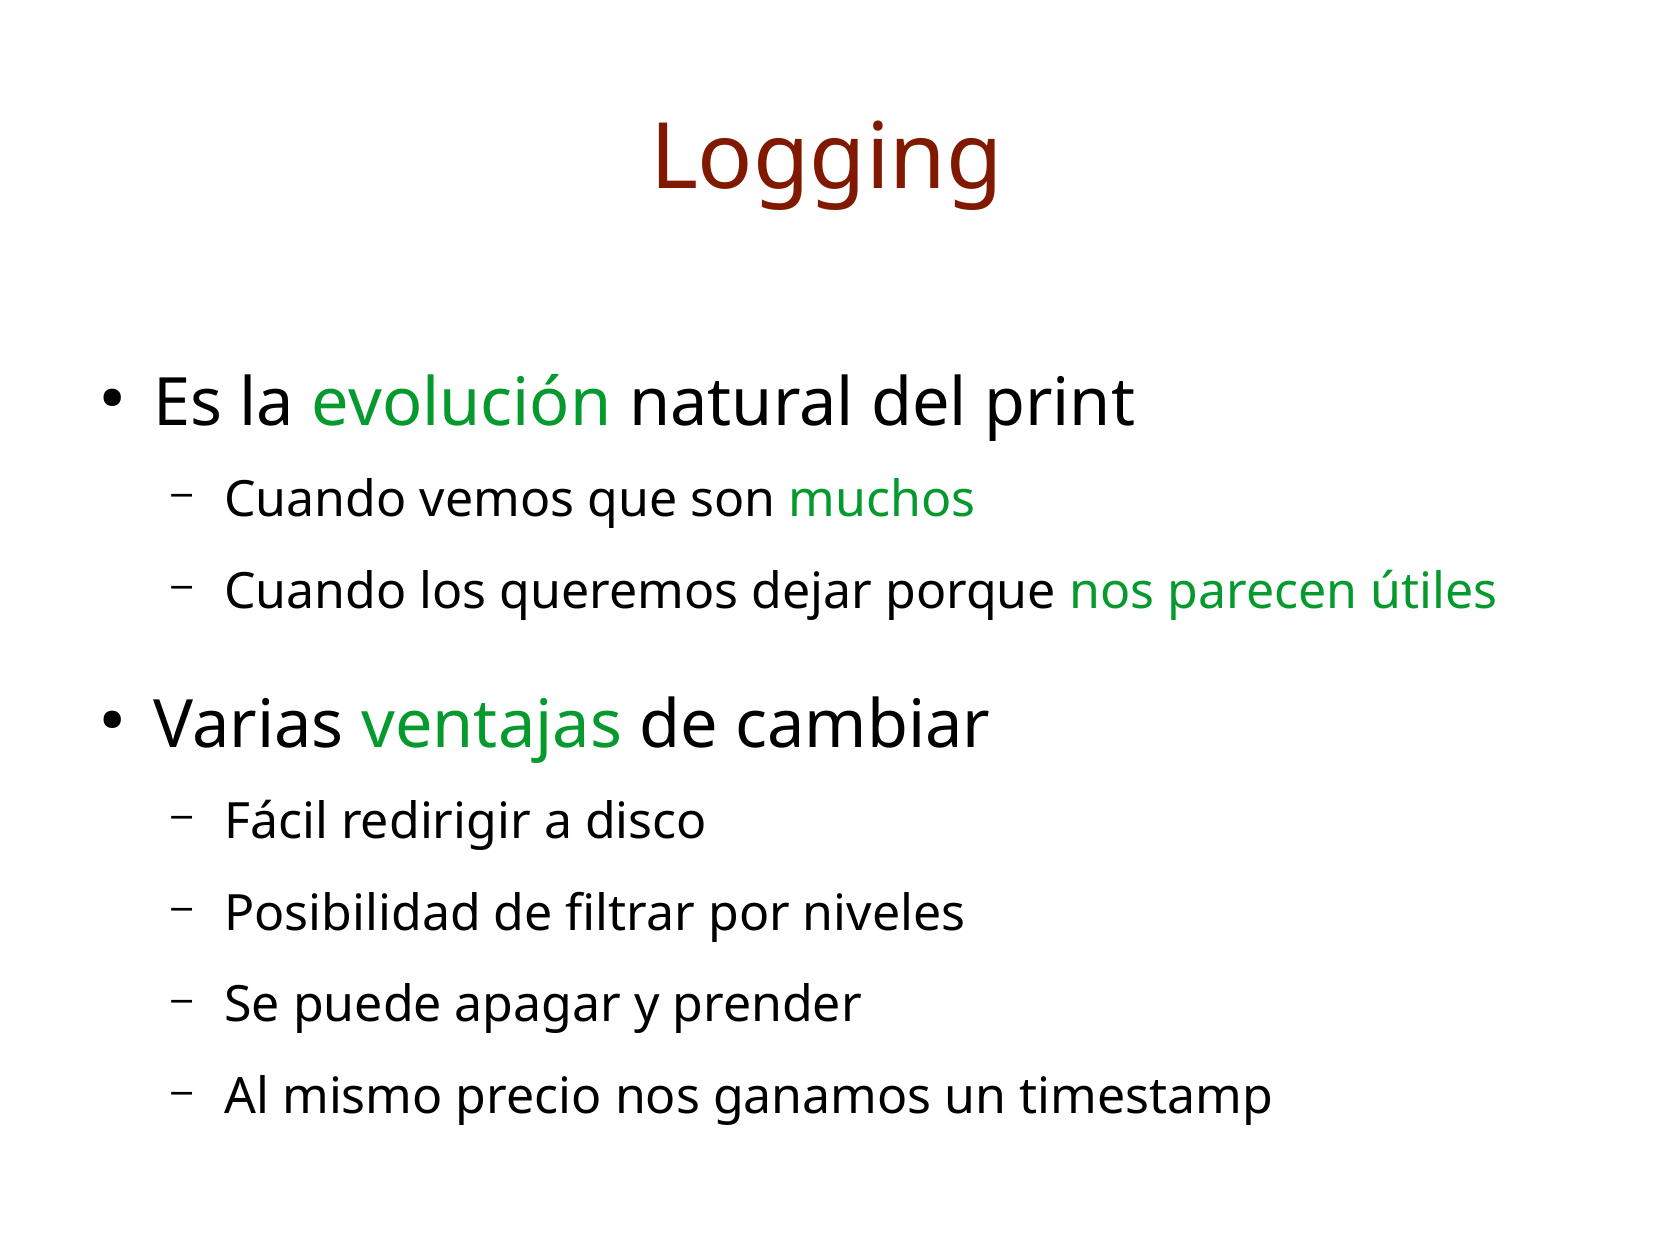

# Logging
Es la evolución natural del print
Cuando vemos que son muchos
Cuando los queremos dejar porque nos parecen útiles
Varias ventajas de cambiar
Fácil redirigir a disco
Posibilidad de filtrar por niveles
Se puede apagar y prender
Al mismo precio nos ganamos un timestamp